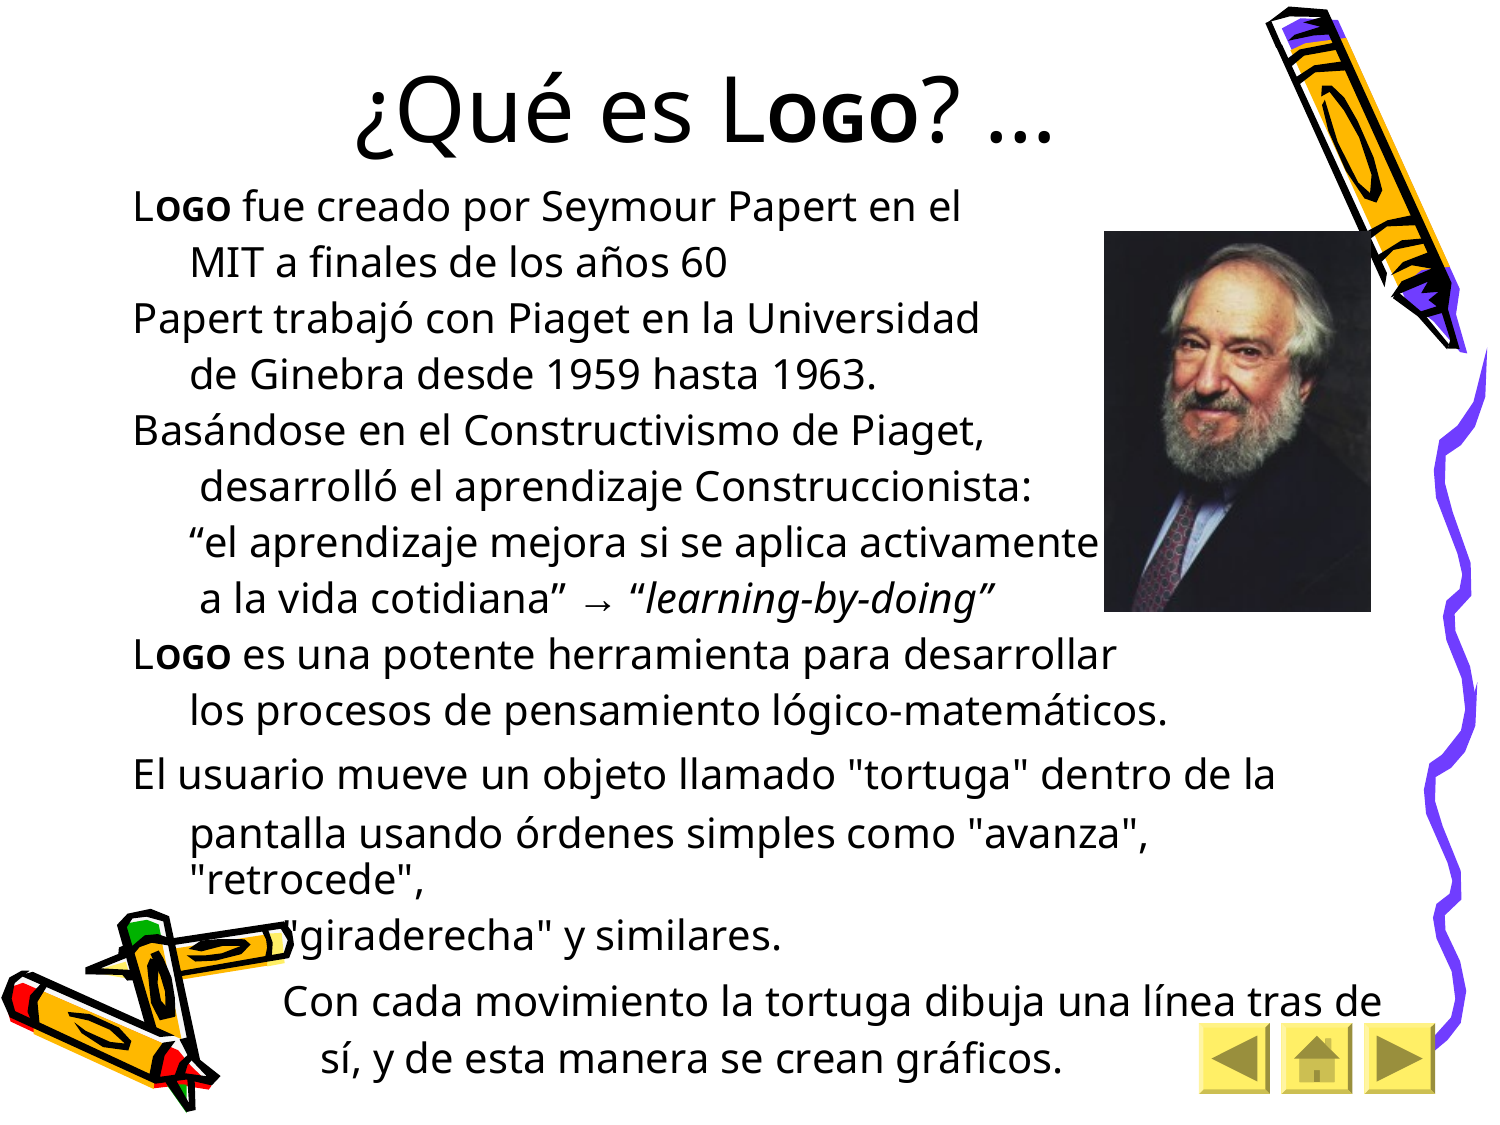

# ¿Qué es LOGO? …
LOGO fue creado por Seymour Papert en el
	MIT a finales de los años 60
Papert trabajó con Piaget en la Universidad
	de Ginebra desde 1959 hasta 1963.
Basándose en el Constructivismo de Piaget,
	 desarrolló el aprendizaje Construccionista:
	“el aprendizaje mejora si se aplica activamente
	 a la vida cotidiana” → “learning-by-doing”
LOGO es una potente herramienta para desarrollar
	los procesos de pensamiento lógico-matemáticos.
El usuario mueve un objeto llamado "tortuga" dentro de la
	pantalla usando órdenes simples como "avanza", "retrocede",
		"giraderecha" y similares.
Con cada movimiento la tortuga dibuja una línea tras de sí, y de esta manera se crean gráficos.